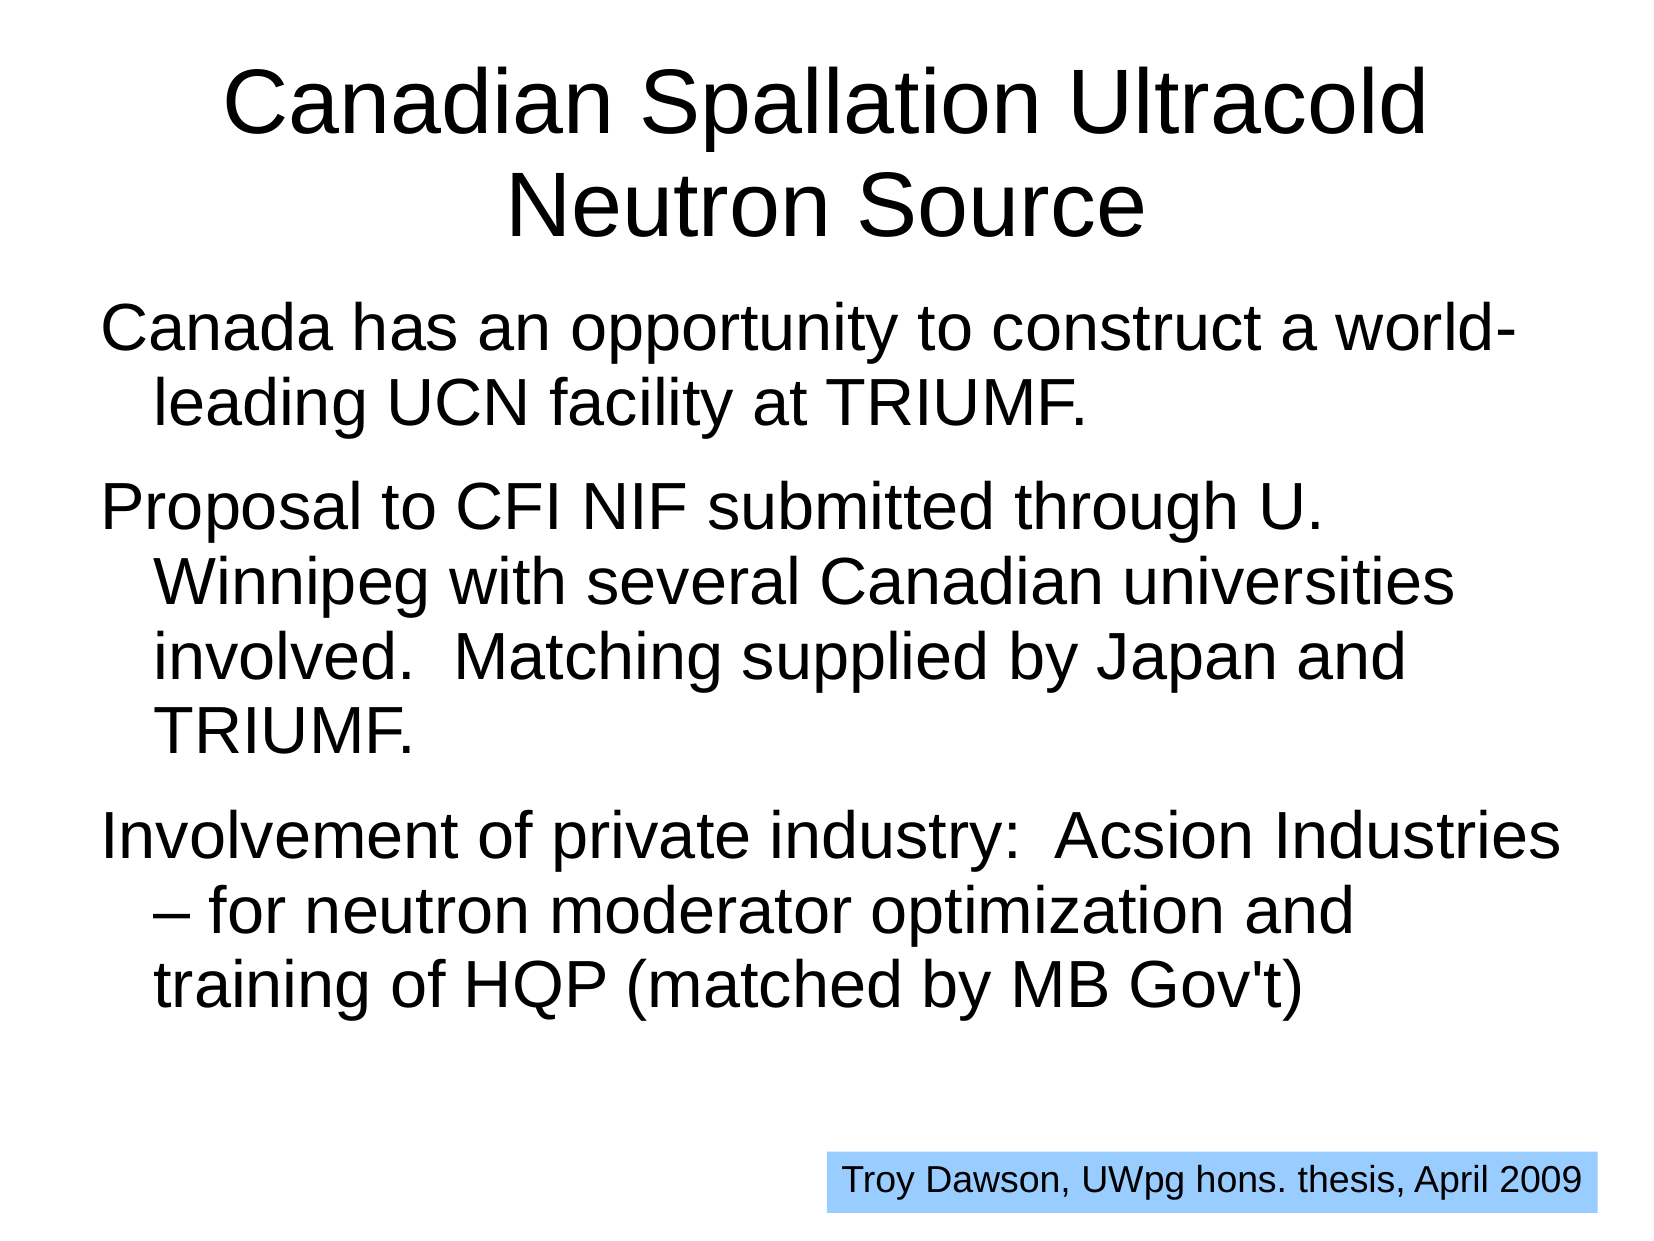

# Canadian Spallation Ultracold Neutron Source
Canada has an opportunity to construct a world-leading UCN facility at TRIUMF.
Proposal to CFI NIF submitted through U. Winnipeg with several Canadian universities involved. Matching supplied by Japan and TRIUMF.
Involvement of private industry: Acsion Industries – for neutron moderator optimization and training of HQP (matched by MB Gov't)
Troy Dawson, UWpg hons. thesis, April 2009